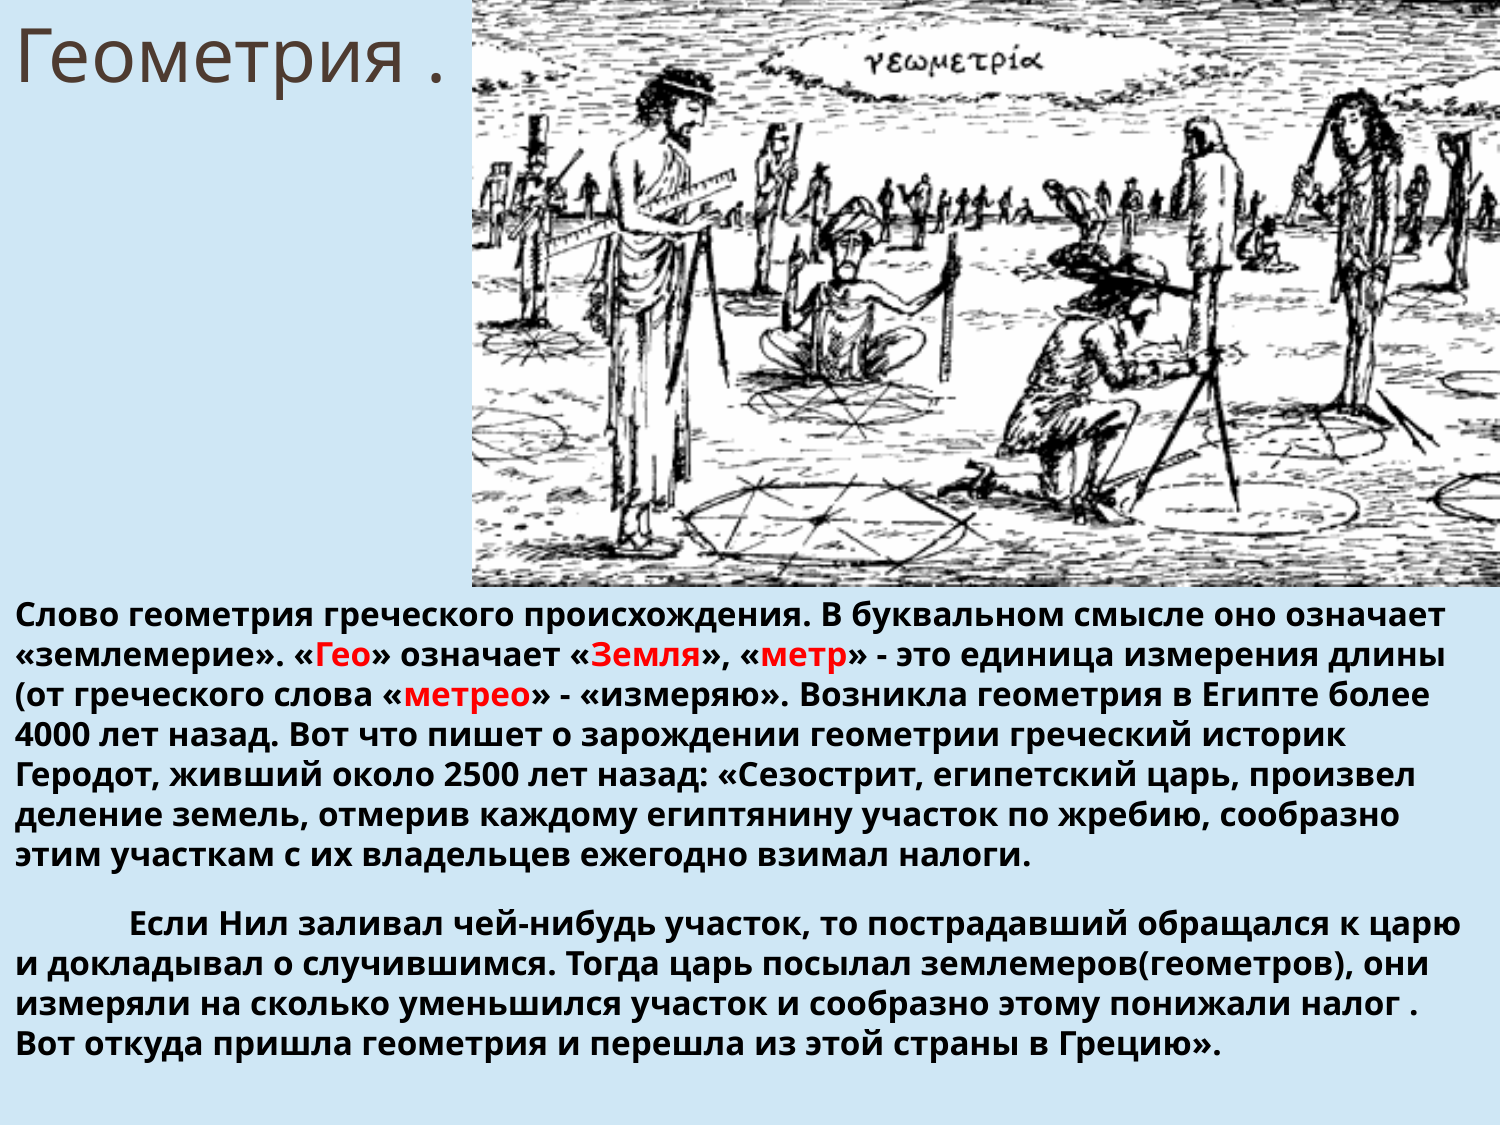

# Геометрия .
Слово геометрия греческого происхождения. В буквальном смысле оно означает «землемерие». «Гео» означает «Земля», «метр» - это единица измерения длины (от греческого слова «метрео» - «измеряю». Возникла геометрия в Египте более 4000 лет назад. Вот что пишет о зарождении геометрии греческий историк Геродот, живший около 2500 лет назад: «Сезострит, египетский царь, произвел деление земель, отмерив каждому египтянину участок по жребию, сообразно этим участкам с их владельцев ежегодно взимал налоги.
             Если Нил заливал чей-нибудь участок, то пострадавший обращался к царю и докладывал о случившимся. Тогда царь посылал землемеров(геометров), они измеряли на сколько уменьшился участок и сообразно этому понижали налог . Вот откуда пришла геометрия и перешла из этой страны в Грецию».